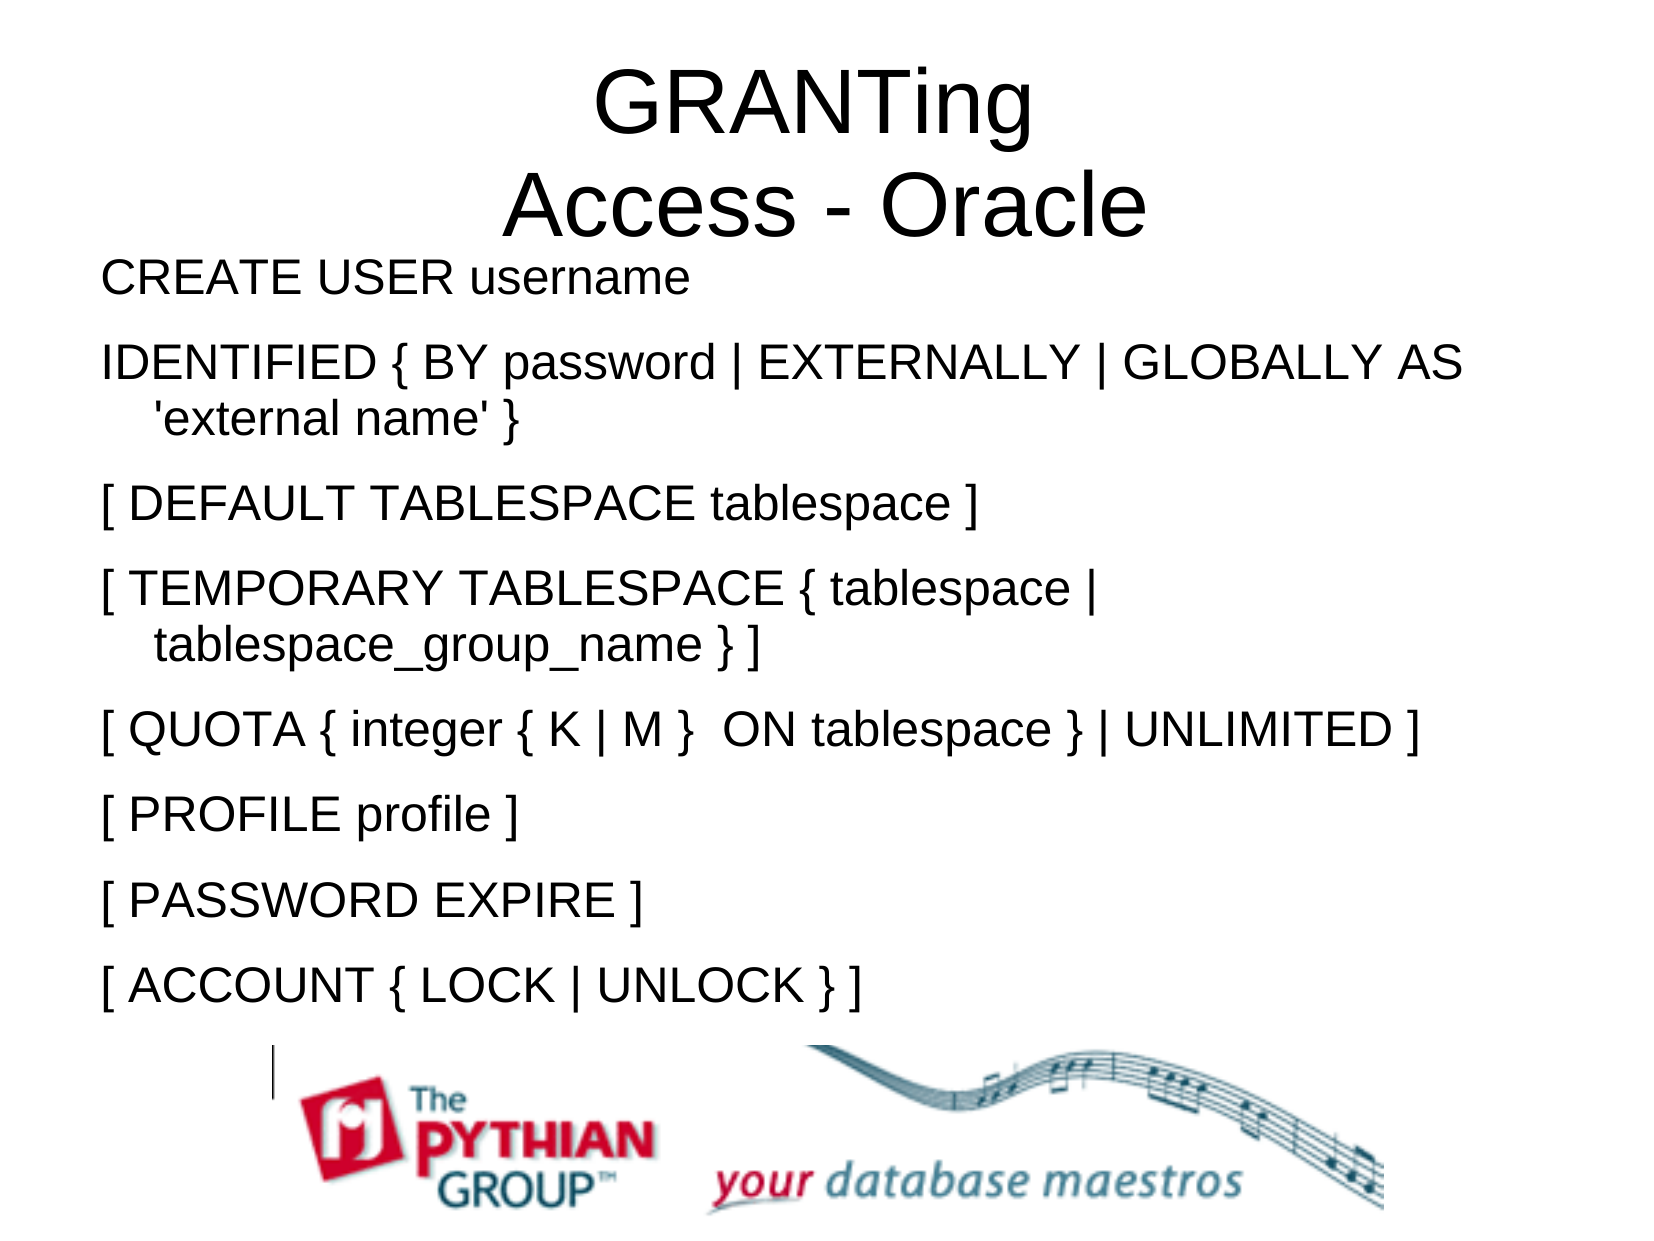

# GRANTing Access - Oracle
CREATE USER username
IDENTIFIED { BY password | EXTERNALLY | GLOBALLY AS 'external name' }
[ DEFAULT TABLESPACE tablespace ]
[ TEMPORARY TABLESPACE { tablespace | tablespace_group_name } ]
[ QUOTA { integer { K | M } ON tablespace } | UNLIMITED ]
[ PROFILE profile ]
[ PASSWORD EXPIRE ]
[ ACCOUNT { LOCK | UNLOCK } ]